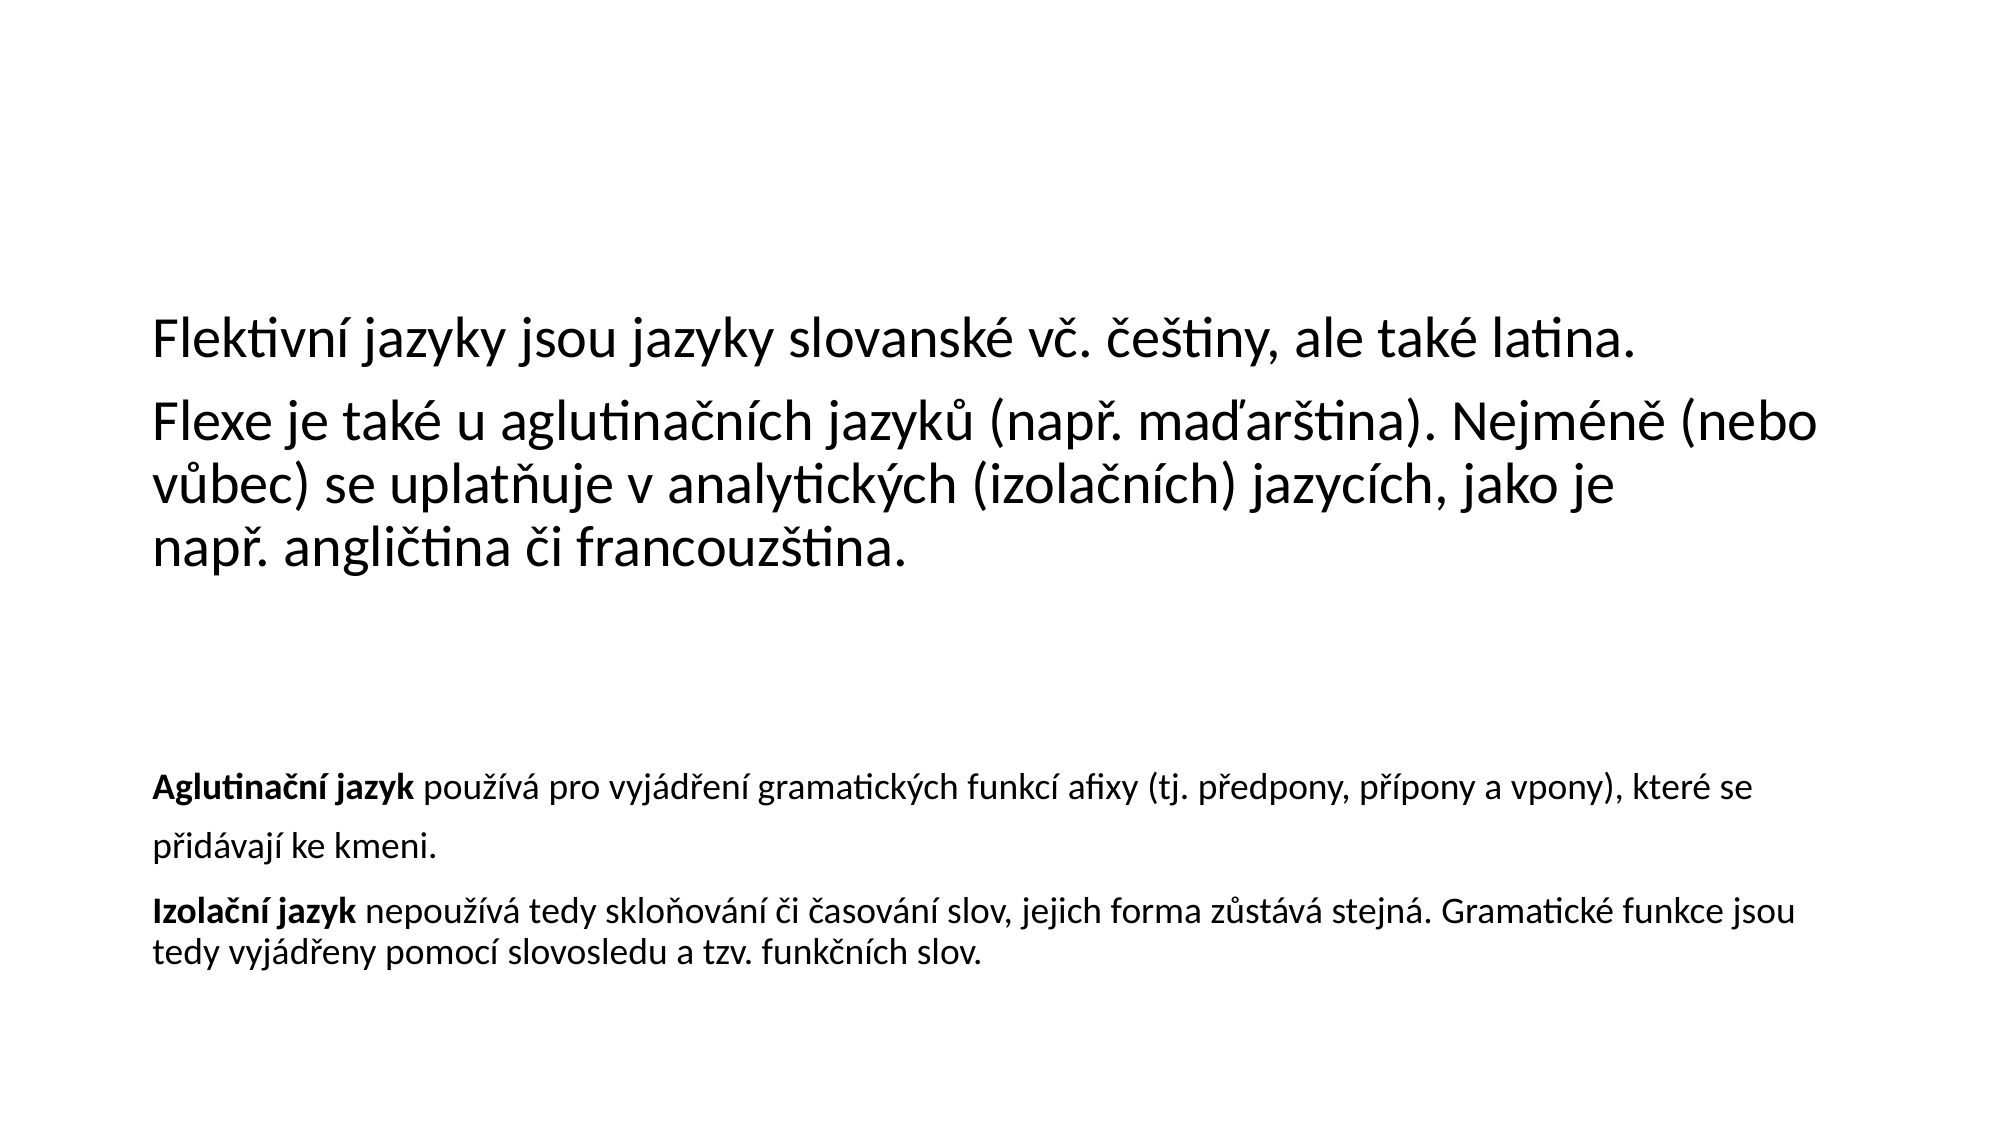

#
Flektivní jazyky jsou jazyky slovanské vč. češtiny, ale také latina.
Flexe je také u aglutinačních jazyků (např. maďarština). Nejméně (nebo vůbec) se uplatňuje v analytických (izolačních) jazycích, jako je např. angličtina či francouzština.
Aglutinační jazyk používá pro vyjádření gramatických funkcí afixy (tj. předpony, přípony a vpony), které se přidávají ke kmeni.
Izolační jazyk nepoužívá tedy skloňování či časování slov, jejich forma zůstává stejná. Gramatické funkce jsou tedy vyjádřeny pomocí slovosledu a tzv. funkčních slov.